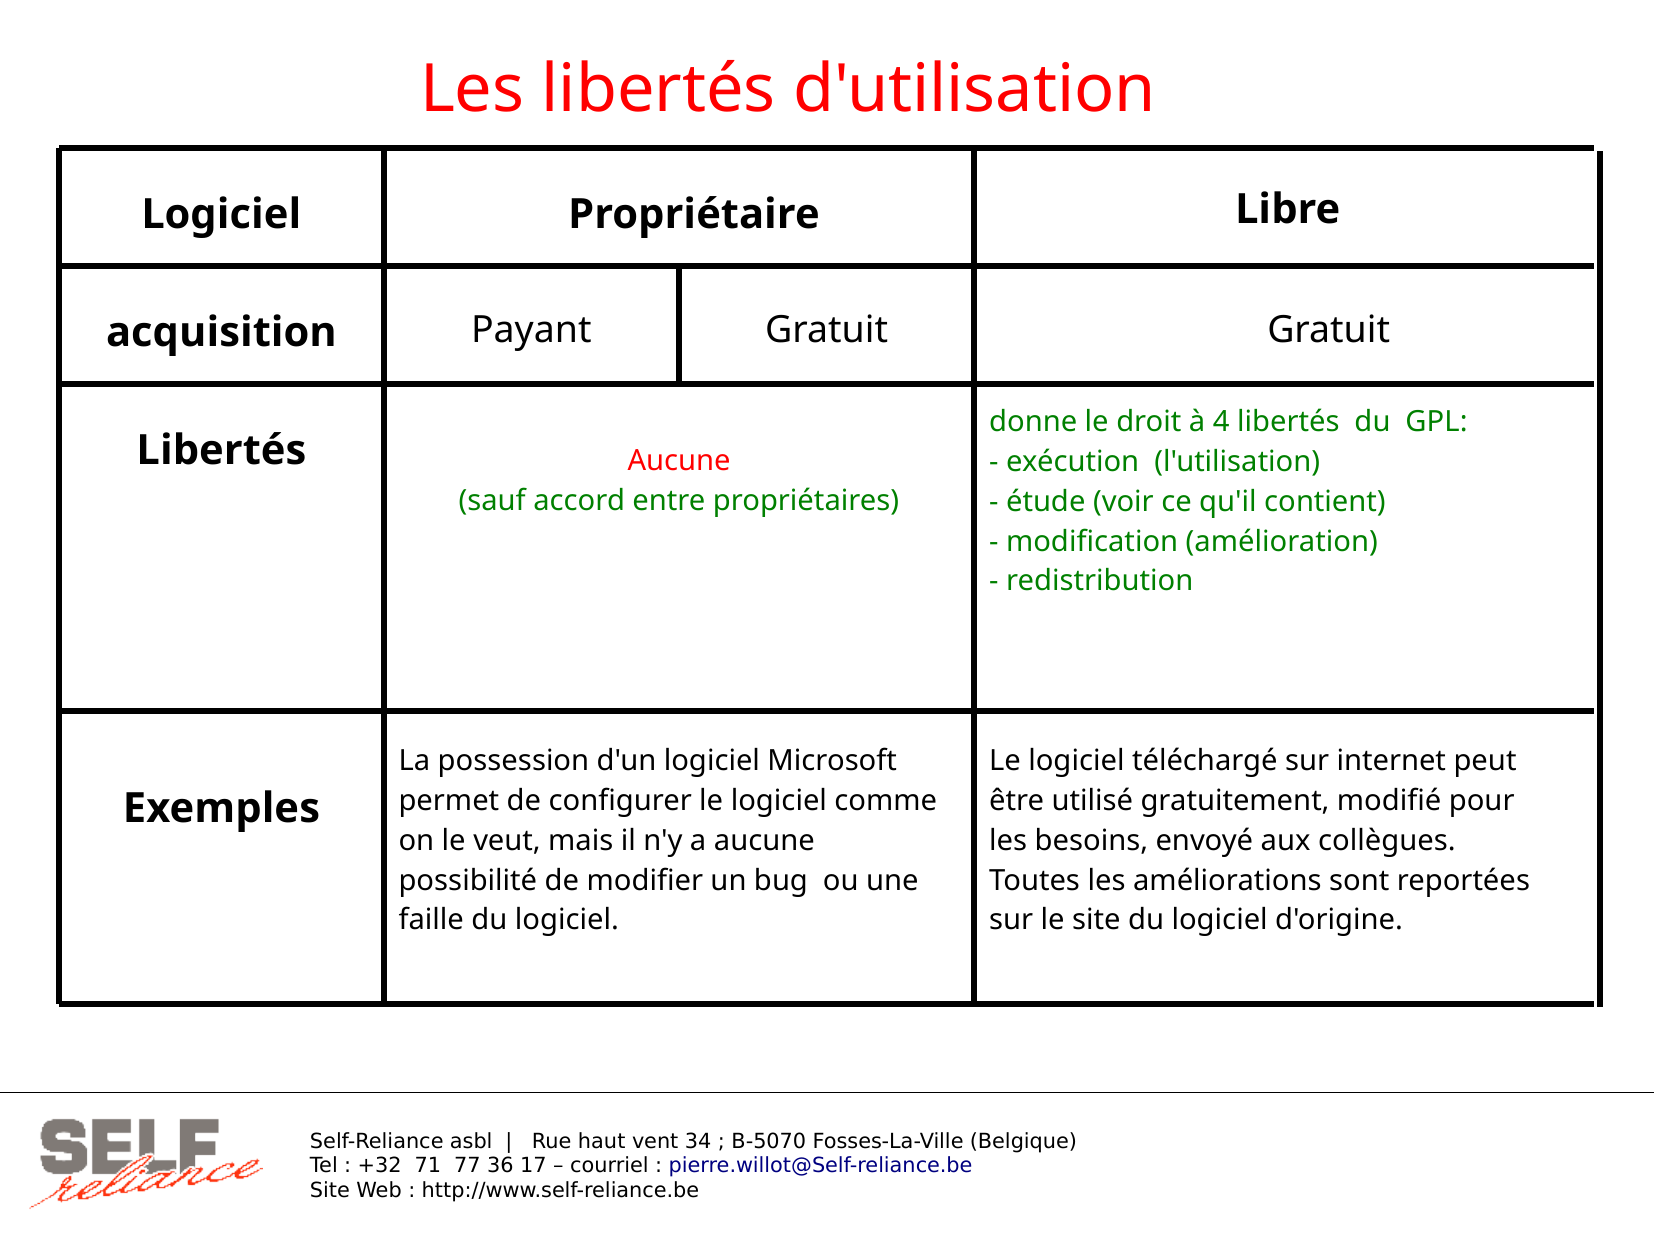

Les libertés d'utilisation
Libre
Logiciel
Propriétaire
acquisition
Payant
Gratuit
Gratuit
Aucune
(sauf accord entre propriétaires)
donne le droit à 4 libertés du GPL:
- exécution (l'utilisation)
- étude (voir ce qu'il contient)
- modification (amélioration)
- redistribution
Libertés
La possession d'un logiciel Microsoft permet de configurer le logiciel comme on le veut, mais il n'y a aucune possibilité de modifier un bug ou une faille du logiciel.
Le logiciel téléchargé sur internet peut être utilisé gratuitement, modifié pour les besoins, envoyé aux collègues.
Toutes les améliorations sont reportées sur le site du logiciel d'origine.
Exemples
Self-Reliance asbl | Rue haut vent 34 ; B-5070 Fosses-La-Ville (Belgique)
Tel : +32 71 77 36 17 – courriel : pierre.willot@Self-reliance.be
Site Web : http://www.self-reliance.be